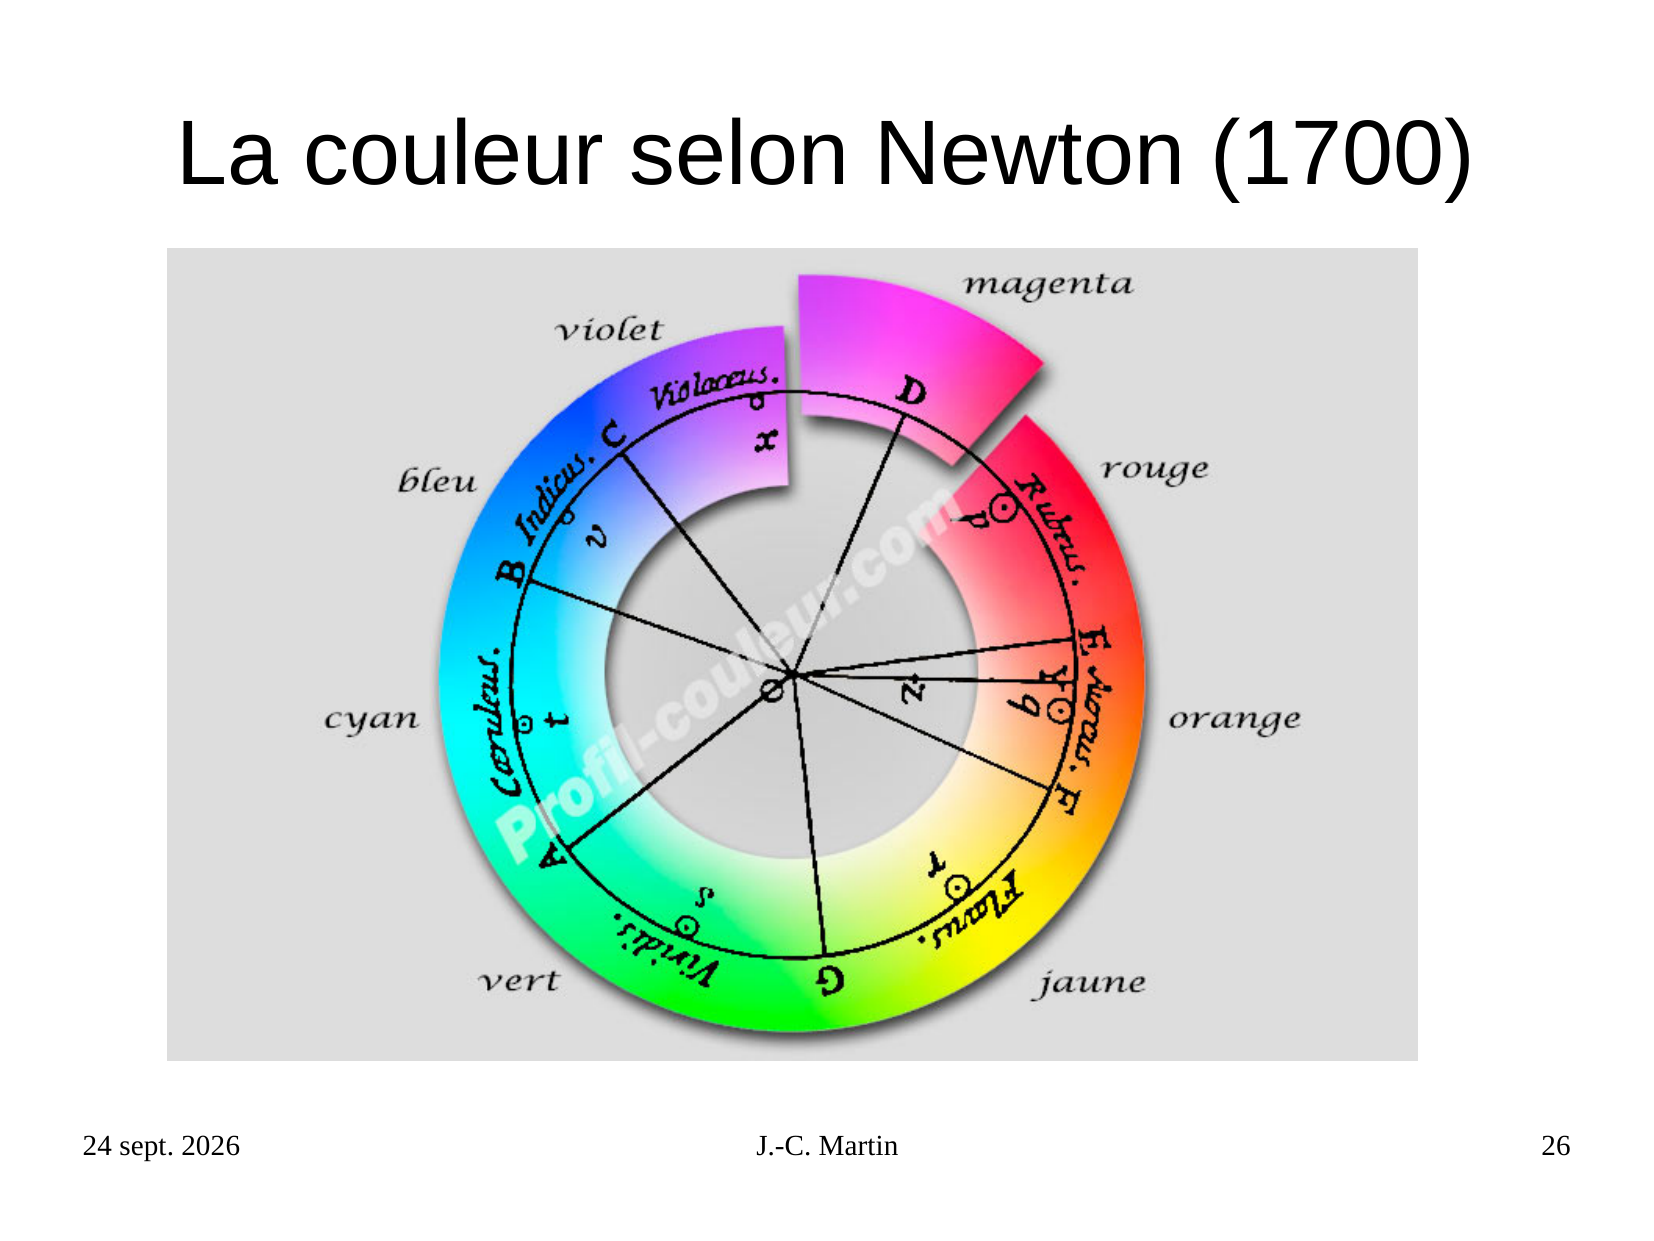

# La couleur selon Newton (1700)
J.-C. Martin
26